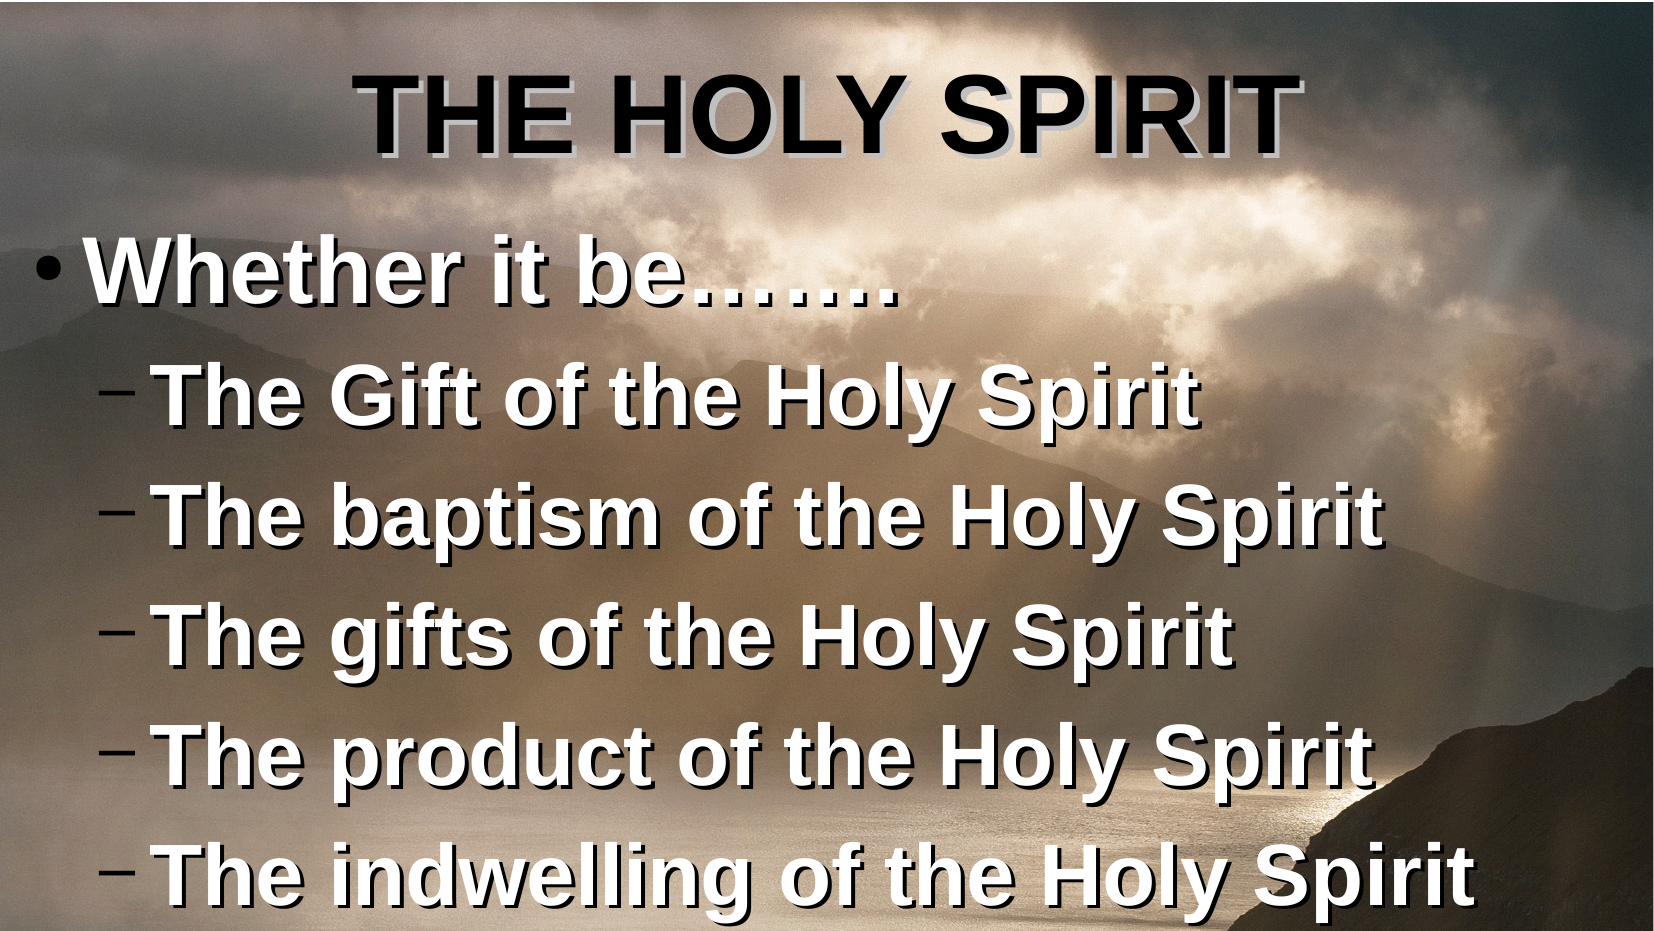

# THE HOLY SPIRIT
Whether it be…….
The Gift of the Holy Spirit
The baptism of the Holy Spirit
The gifts of the Holy Spirit
The product of the Holy Spirit
The indwelling of the Holy Spirit